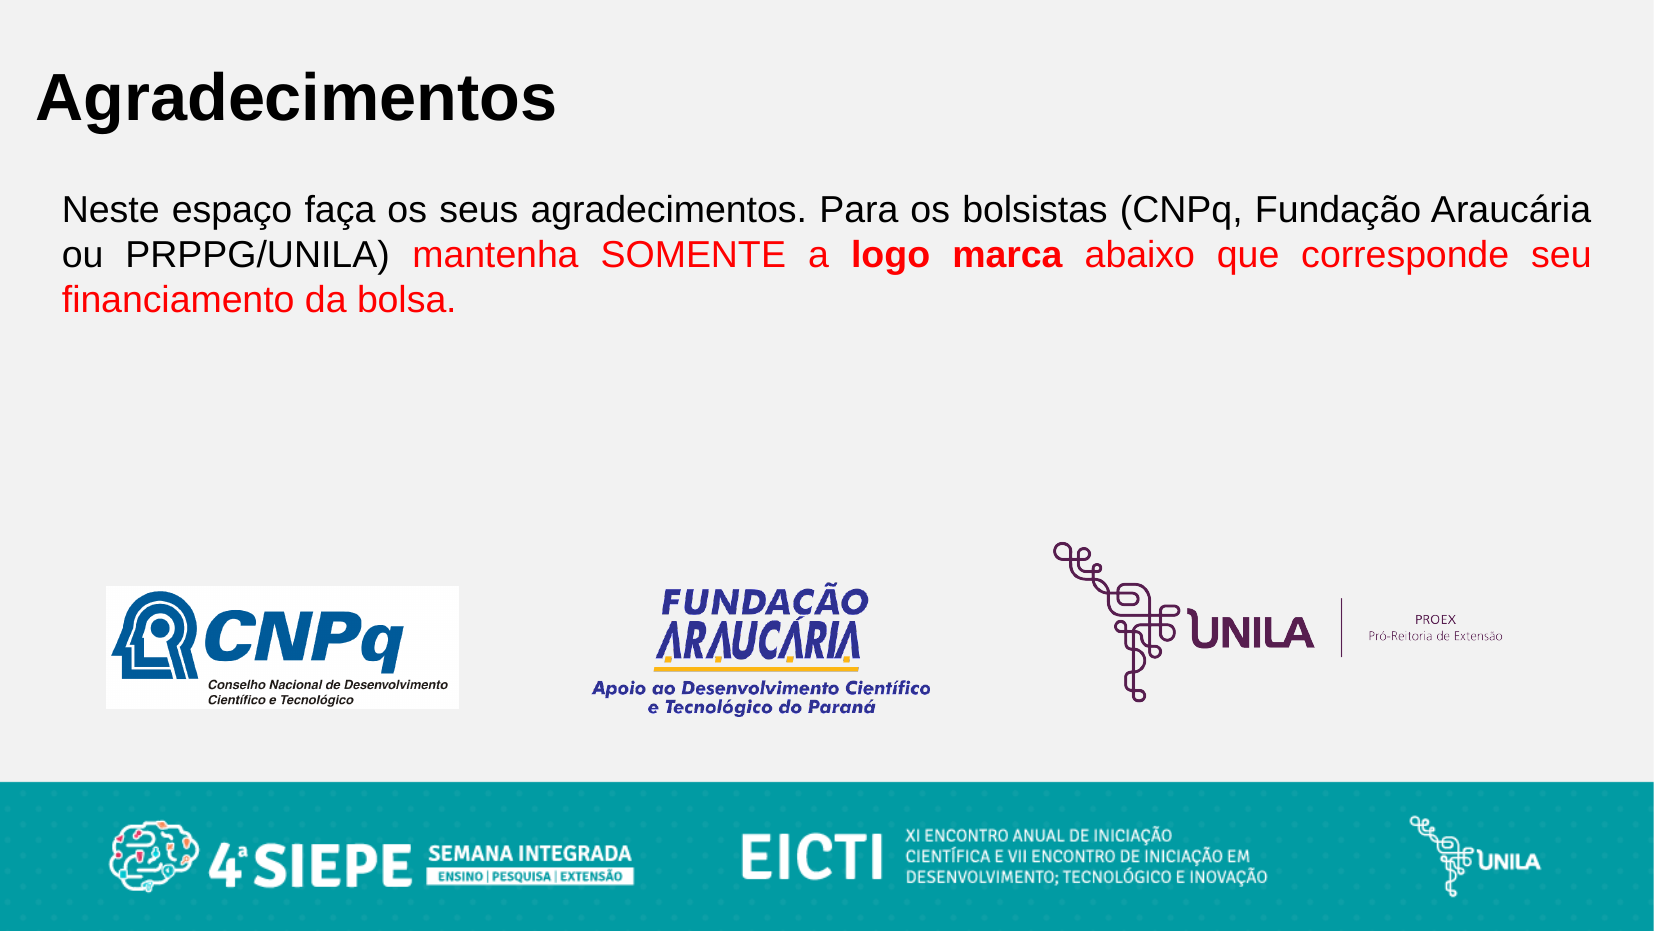

Agradecimentos
Neste espaço faça os seus agradecimentos. Para os bolsistas (CNPq, Fundação Araucária ou PRPPG/UNILA) mantenha SOMENTE a logo marca abaixo que corresponde seu financiamento da bolsa.